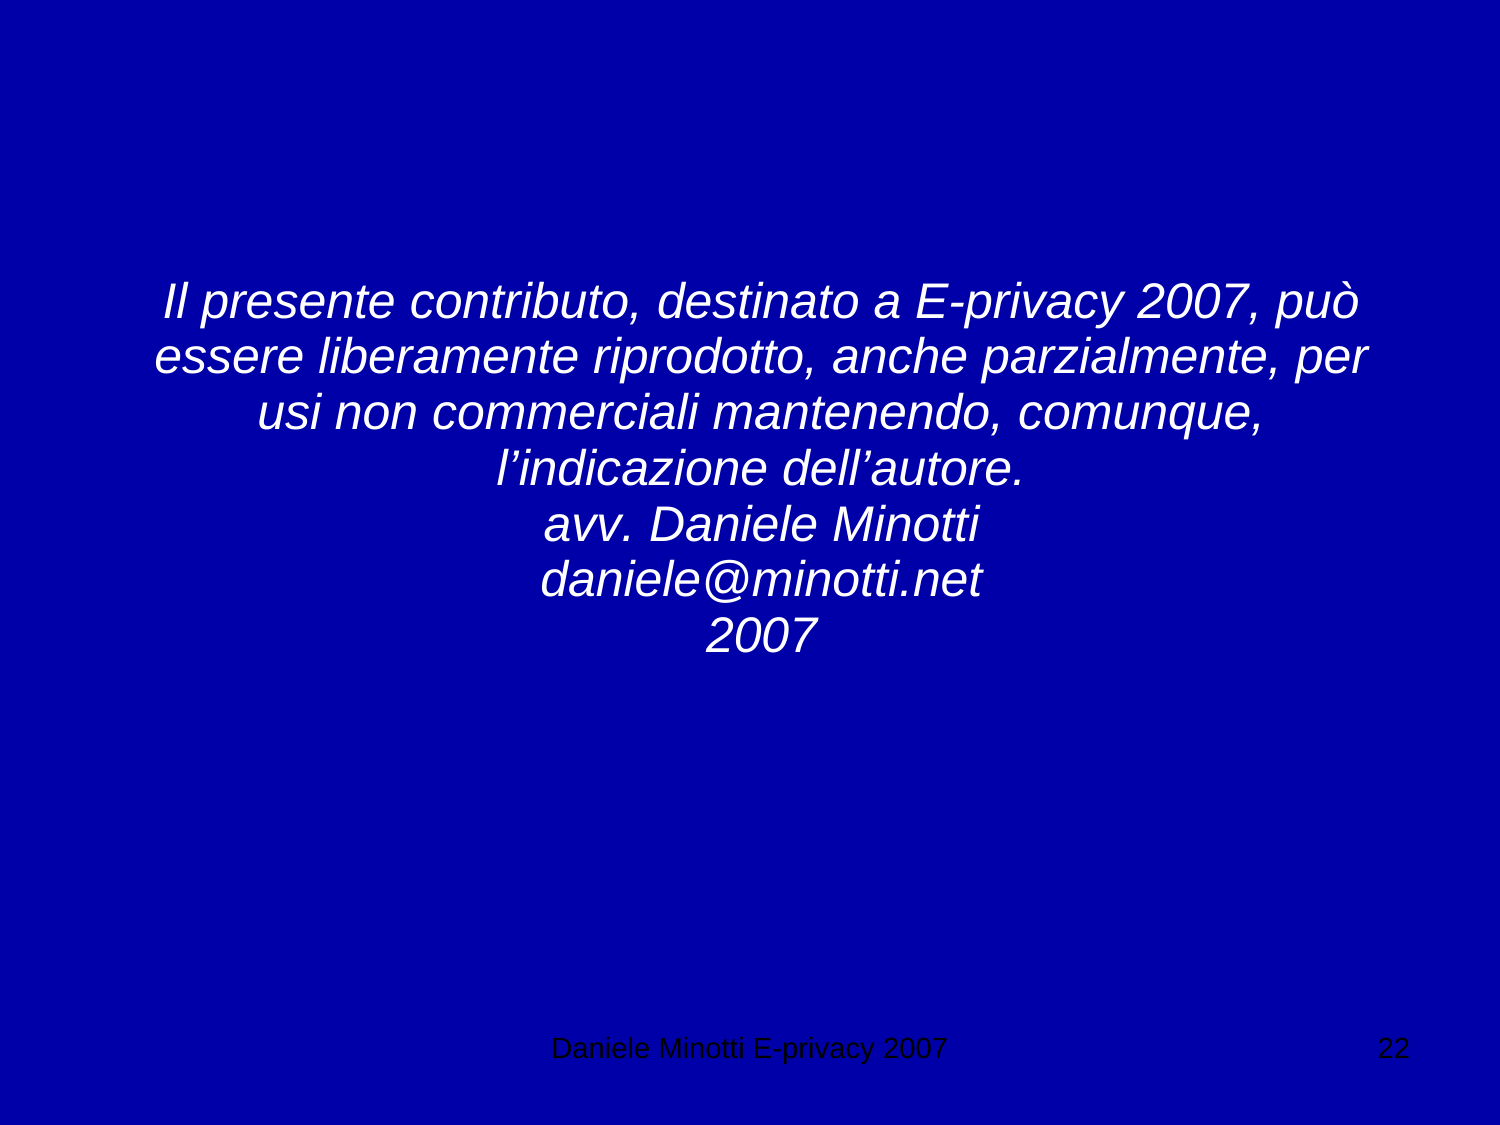

# Il presente contributo, destinato a E-privacy 2007, può essere liberamente riprodotto, anche parzialmente, per usi non commerciali mantenendo, comunque, l’indicazione dell’autore. avv. Daniele Minotti daniele@minotti.net 2007
Daniele Minotti E-privacy 2007
22